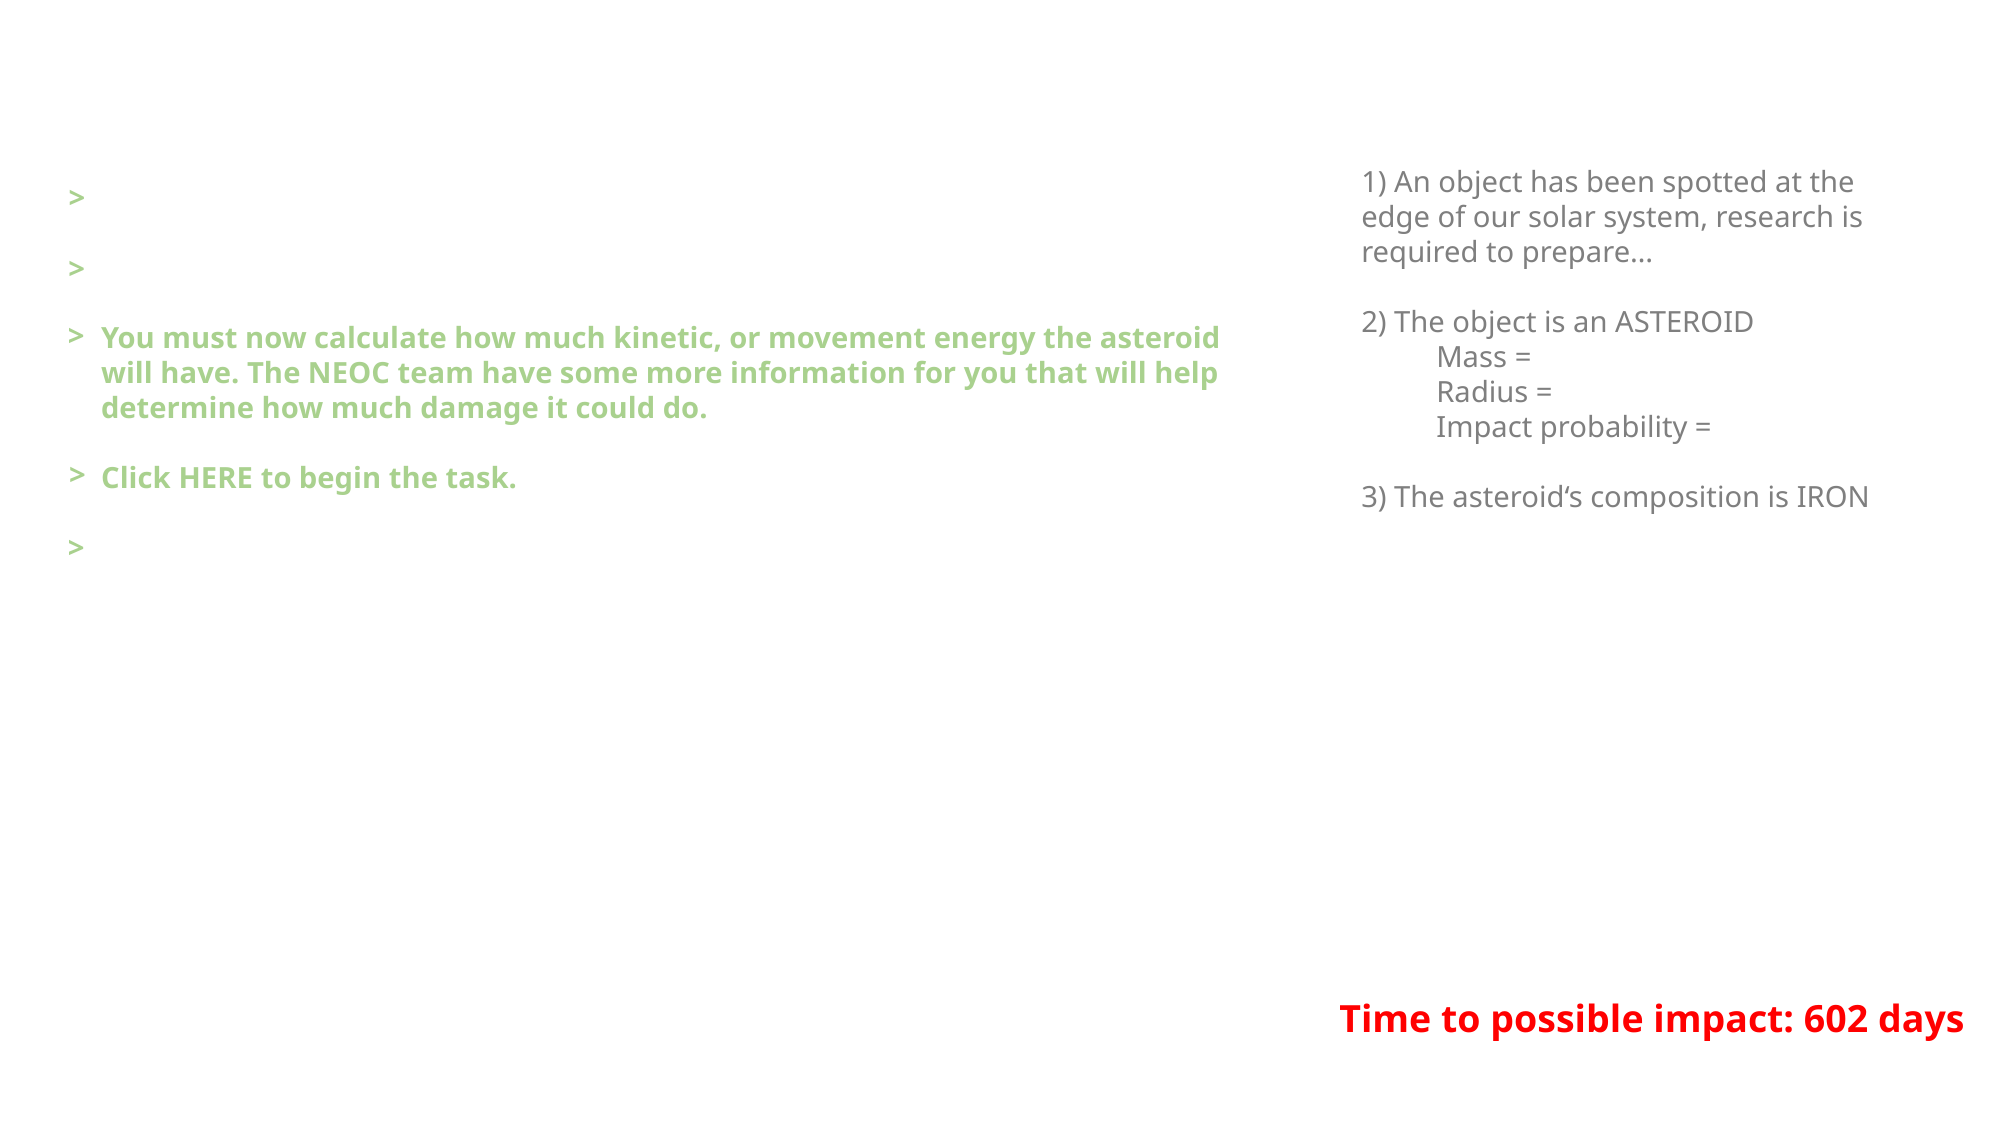

Task Pane
Mission Updates
1) An object has been spotted at the edge of our solar system, research is required to prepare…
2) The object is an ASTEROID
	Mass =
	Radius =
	Impact probability =
3) The asteroid‘s composition is IRON
Task 1: What is a PHO?: COMPLETE
Task 2: What type of asteroid?: COMPLETE
You must now calculate how much kinetic, or movement energy the asteroid will have. The NEOC team have some more information for you that will help determine how much damage it could do.
Click HERE to begin the task.
>
>
>
>
>
Time to possible impact: 602 days